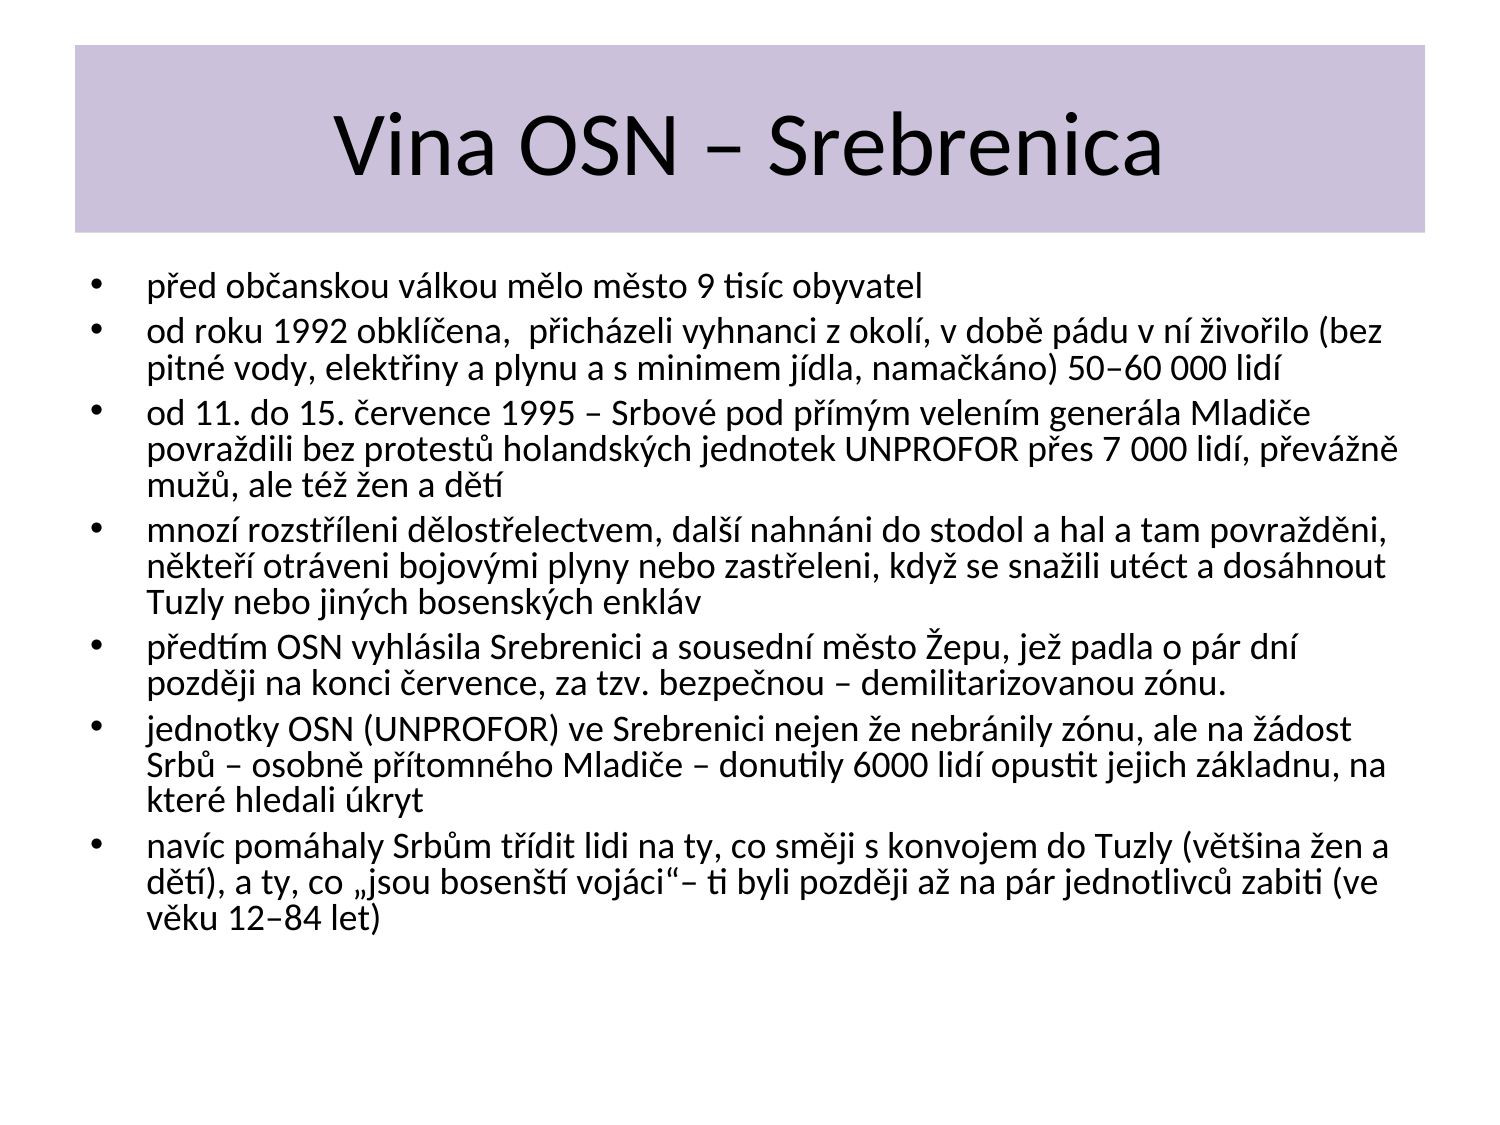

# Vina OSN – Srebrenica
před občanskou válkou mělo město 9 tisíc obyvatel
od roku 1992 obklíčena, přicházeli vyhnanci z okolí, v době pádu v ní živořilo (bez pitné vody, elektřiny a plynu a s minimem jídla, namačkáno) 50–60 000 lidí
od 11. do 15. července 1995 – Srbové pod přímým velením generála Mladiče povraždili bez protestů holandských jednotek UNPROFOR přes 7 000 lidí, převážně mužů, ale též žen a dětí
mnozí rozstříleni dělostřelectvem, další nahnáni do stodol a hal a tam povražděni, někteří otráveni bojovými plyny nebo zastřeleni, když se snažili utéct a dosáhnout Tuzly nebo jiných bosenských enkláv
předtím OSN vyhlásila Srebrenici a sousední město Žepu, jež padla o pár dní později na konci července, za tzv. bezpečnou – demilitarizovanou zónu.
jednotky OSN (UNPROFOR) ve Srebrenici nejen že nebránily zónu, ale na žádost Srbů – osobně přítomného Mladiče – donutily 6000 lidí opustit jejich základnu, na které hledali úkryt
navíc pomáhaly Srbům třídit lidi na ty, co směji s konvojem do Tuzly (většina žen a dětí), a ty, co „jsou bosenští vojáci“– ti byli později až na pár jednotlivců zabiti (ve věku 12–84 let)